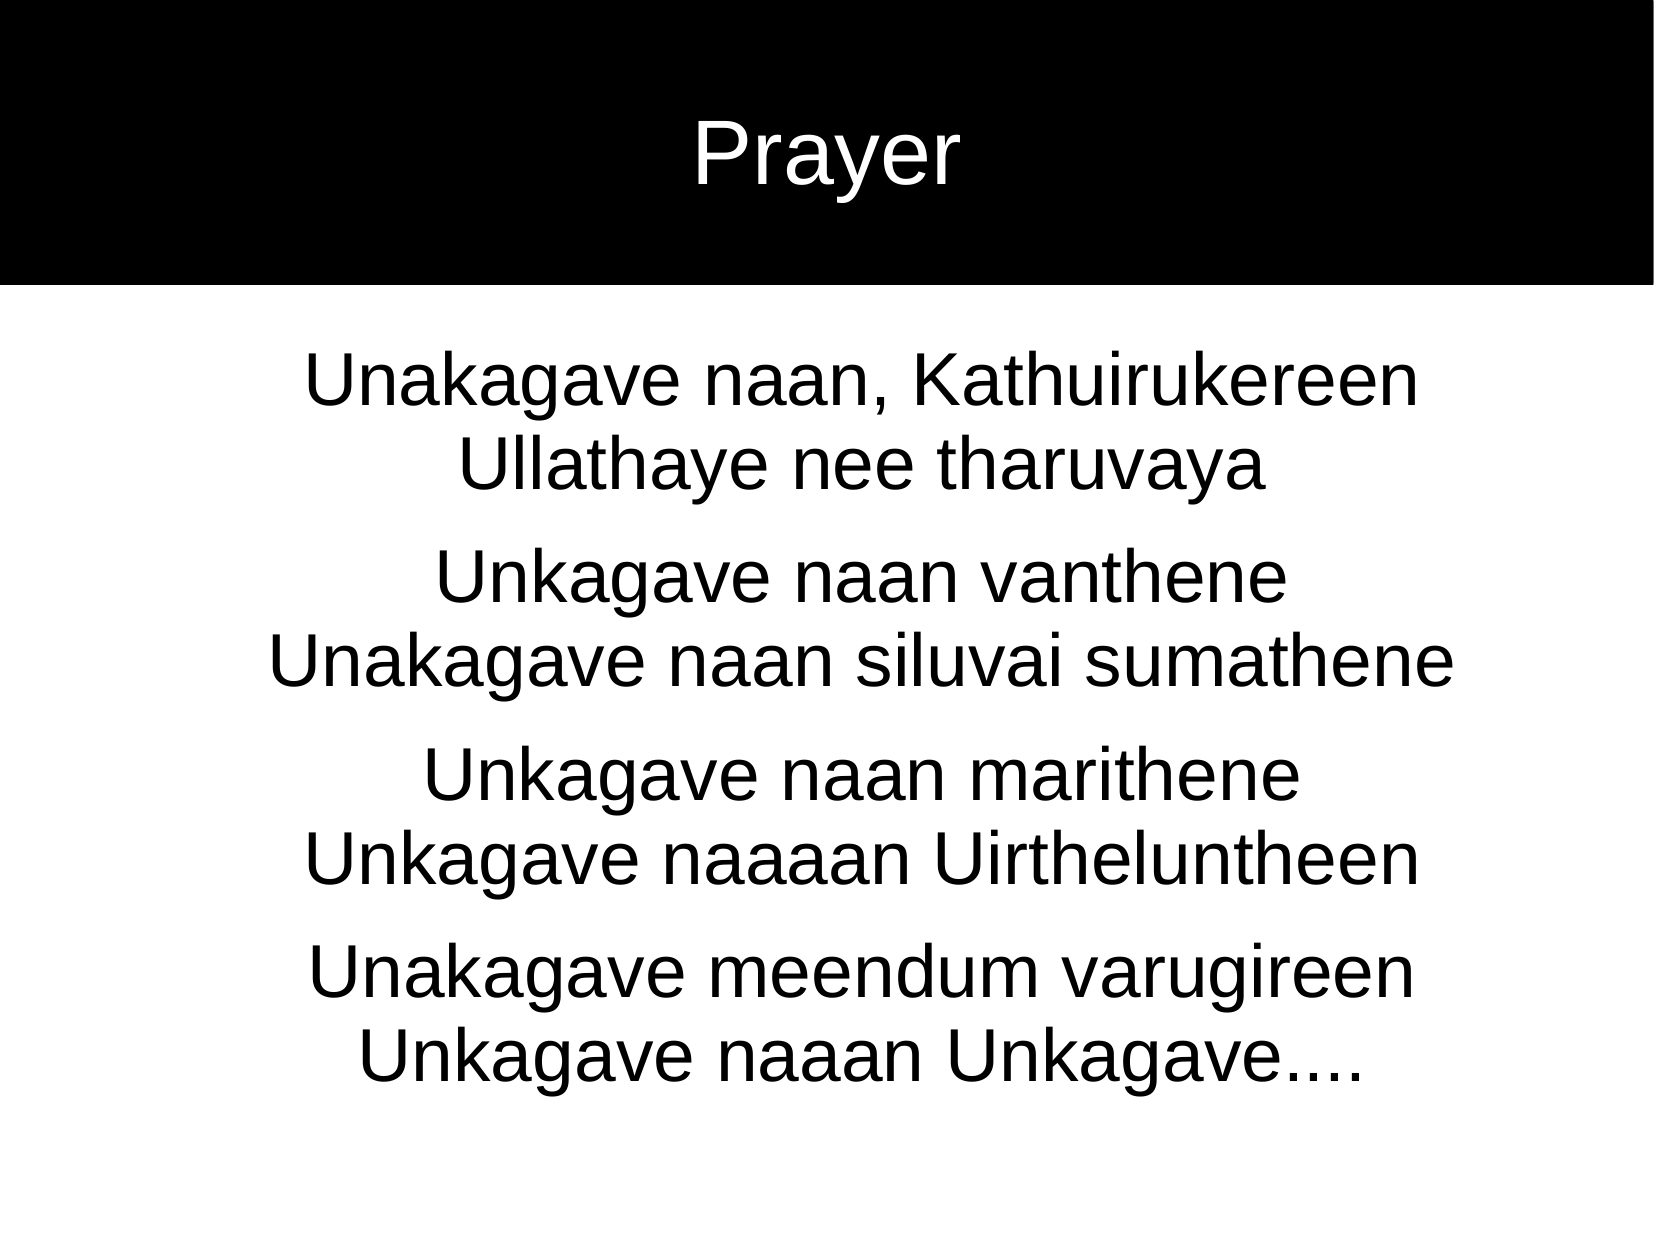

# Prayer
Prayer
Unakagave naan, Kathuirukereen
Ullathaye nee tharuvaya
Unkagave naan vanthene
Unakagave naan siluvai sumathene
Unkagave naan marithene
Unkagave naaaan Uirtheluntheen
Unakagave meendum varugireen
Unkagave naaan Unkagave....